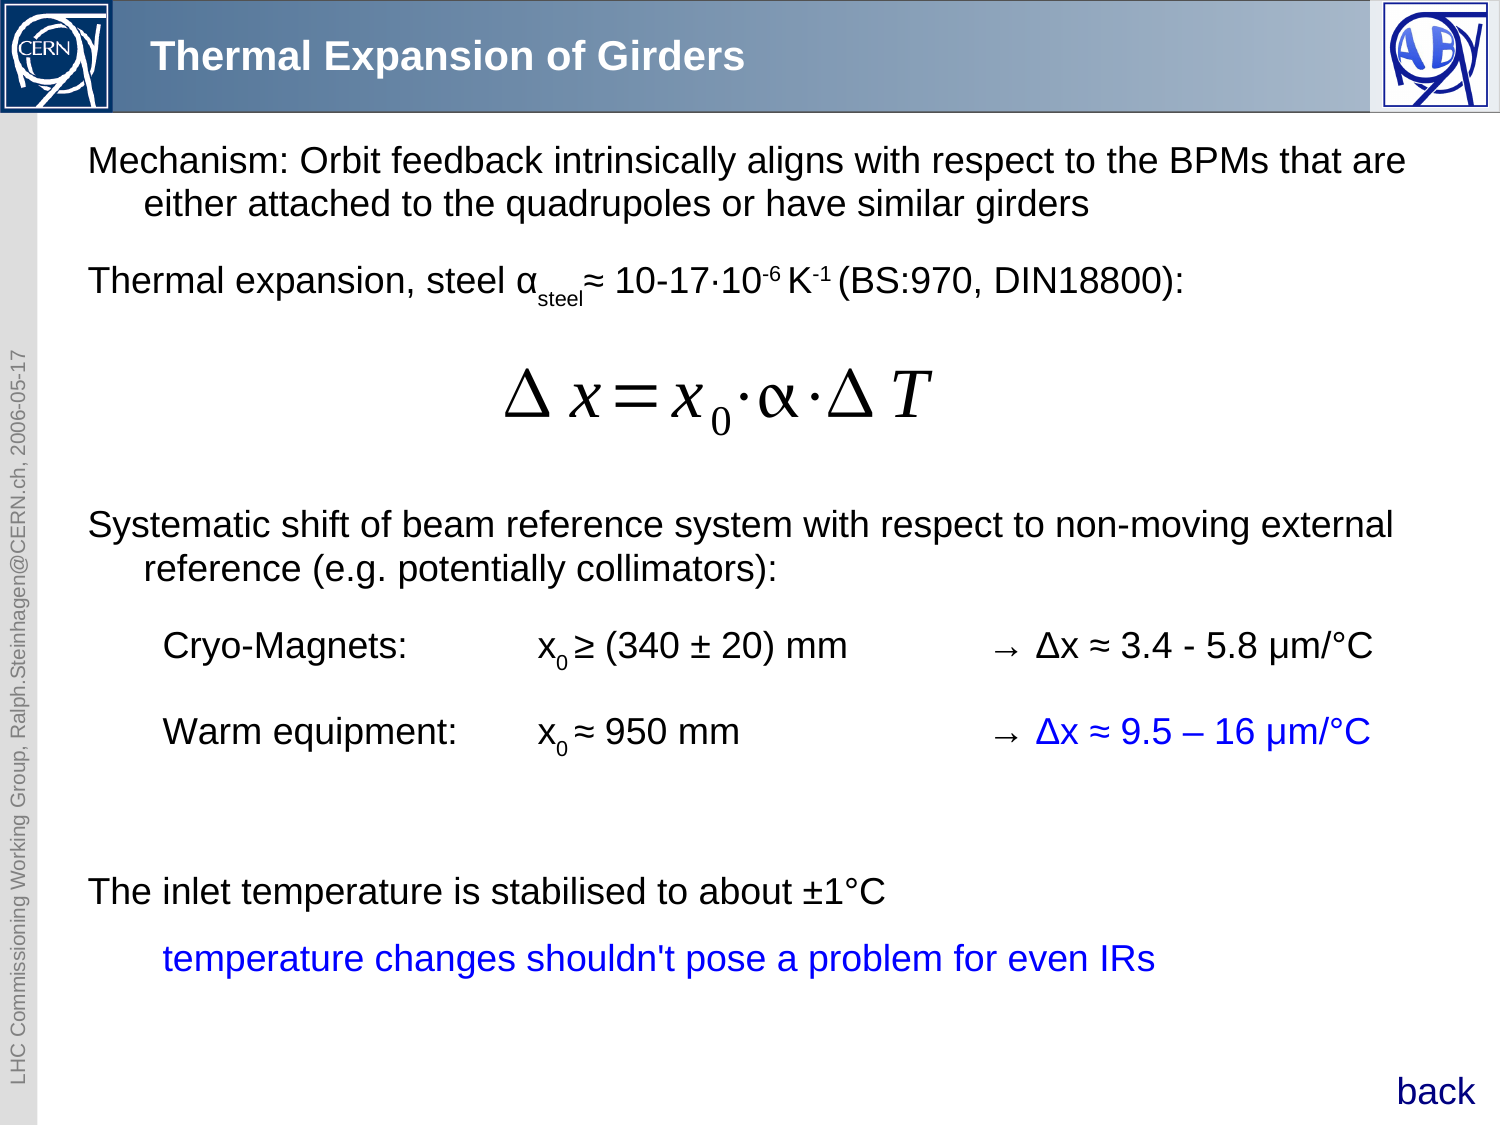

# Thermal Expansion of Girders
Mechanism: Orbit feedback intrinsically aligns with respect to the BPMs that are either attached to the quadrupoles or have similar girders
Thermal expansion, steel αsteel≈ 10-17∙10-6 K-1 (BS:970, DIN18800):
Systematic shift of beam reference system with respect to non-moving external reference (e.g. potentially collimators):
Cryo-Magnets:	x0 ≥ (340 ± 20) mm	→ Δx ≈ 3.4 - 5.8 μm/°C
Warm equipment:	x0 ≈ 950 mm		→ Δx ≈ 9.5 – 16 μm/°C
The inlet temperature is stabilised to about ±1°C
temperature changes shouldn't pose a problem for even IRs
back